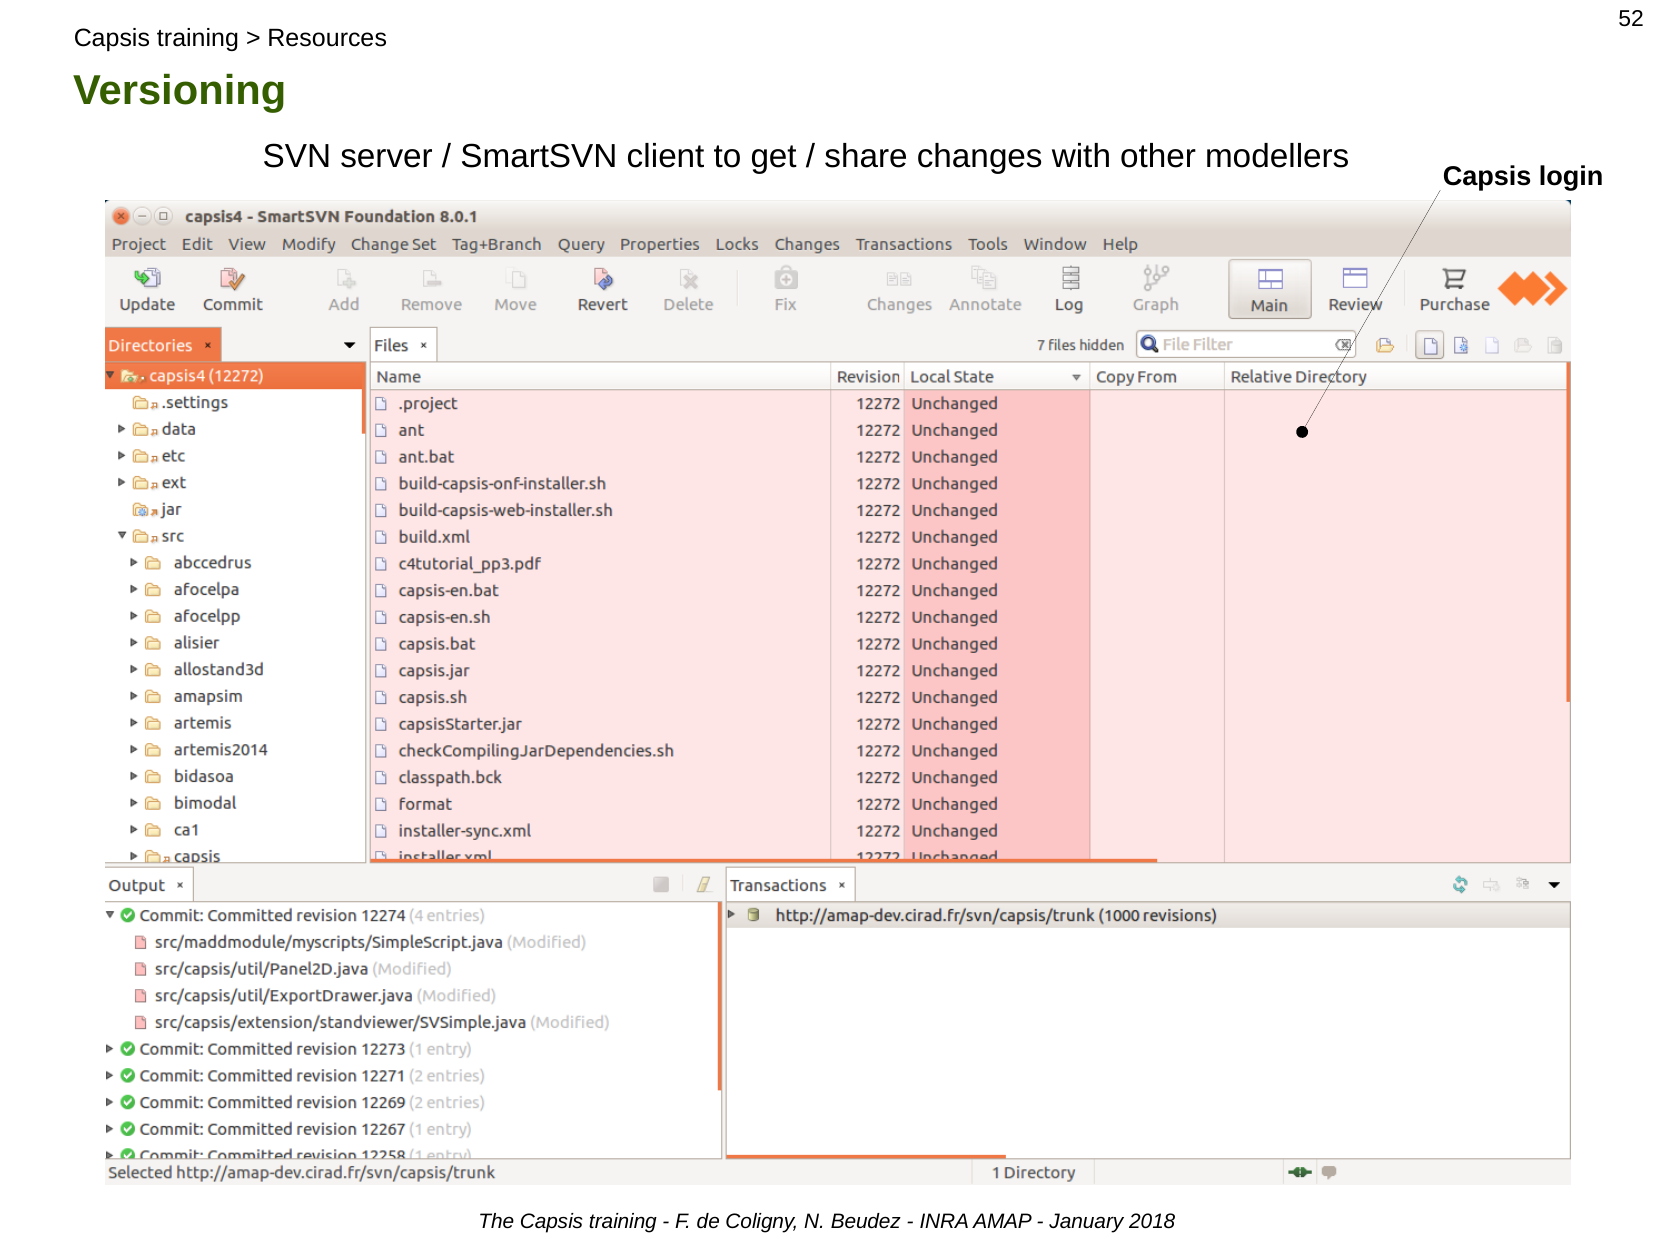

52
Capsis training > Resources
Versioning
SVN server / SmartSVN client to get / share changes with other modellers
Capsis login
The Capsis training - F. de Coligny, N. Beudez - INRA AMAP - January 2018